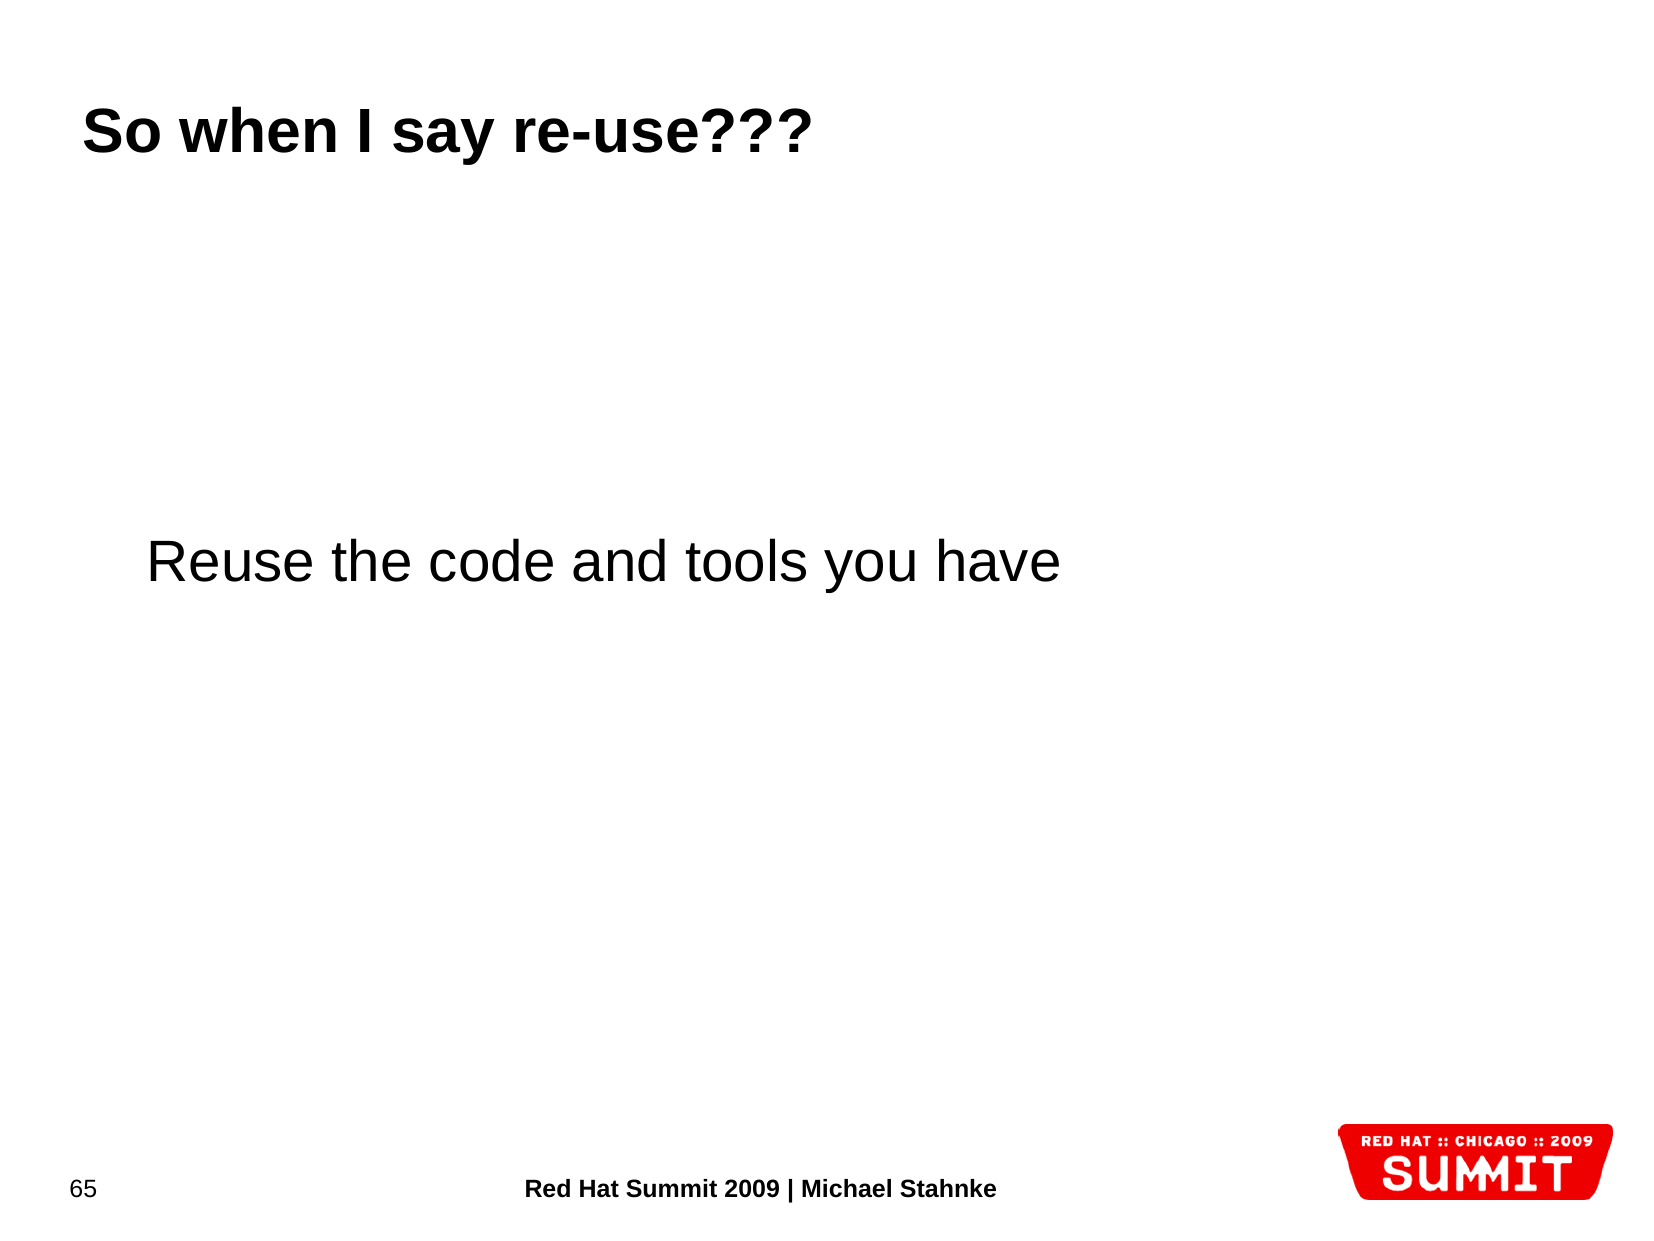

# So when I say re-use???
Reuse the code and tools you have